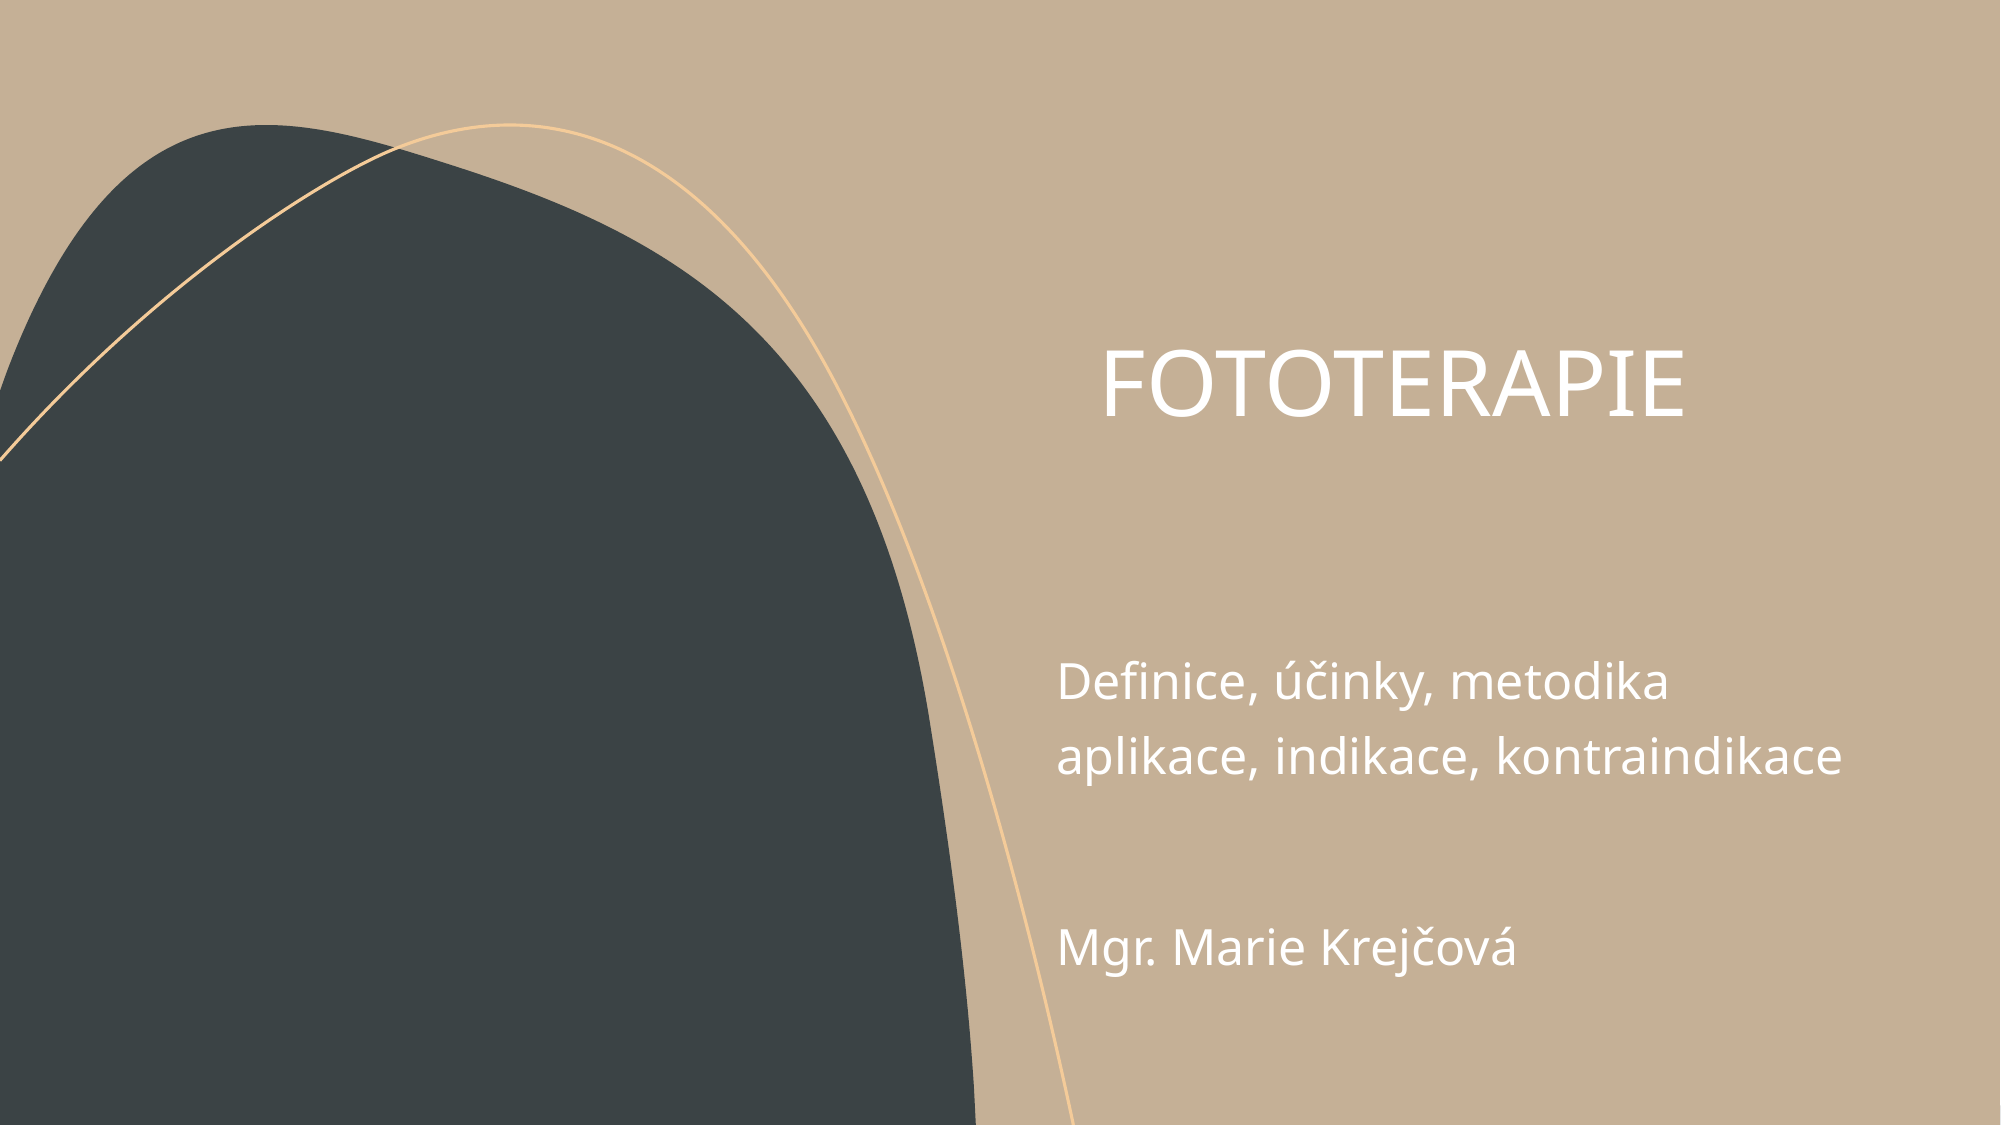

# FOTOTERAPIE
Definice, účinky, metodika aplikace, indikace, kontraindikace
Mgr. Marie Krejčová